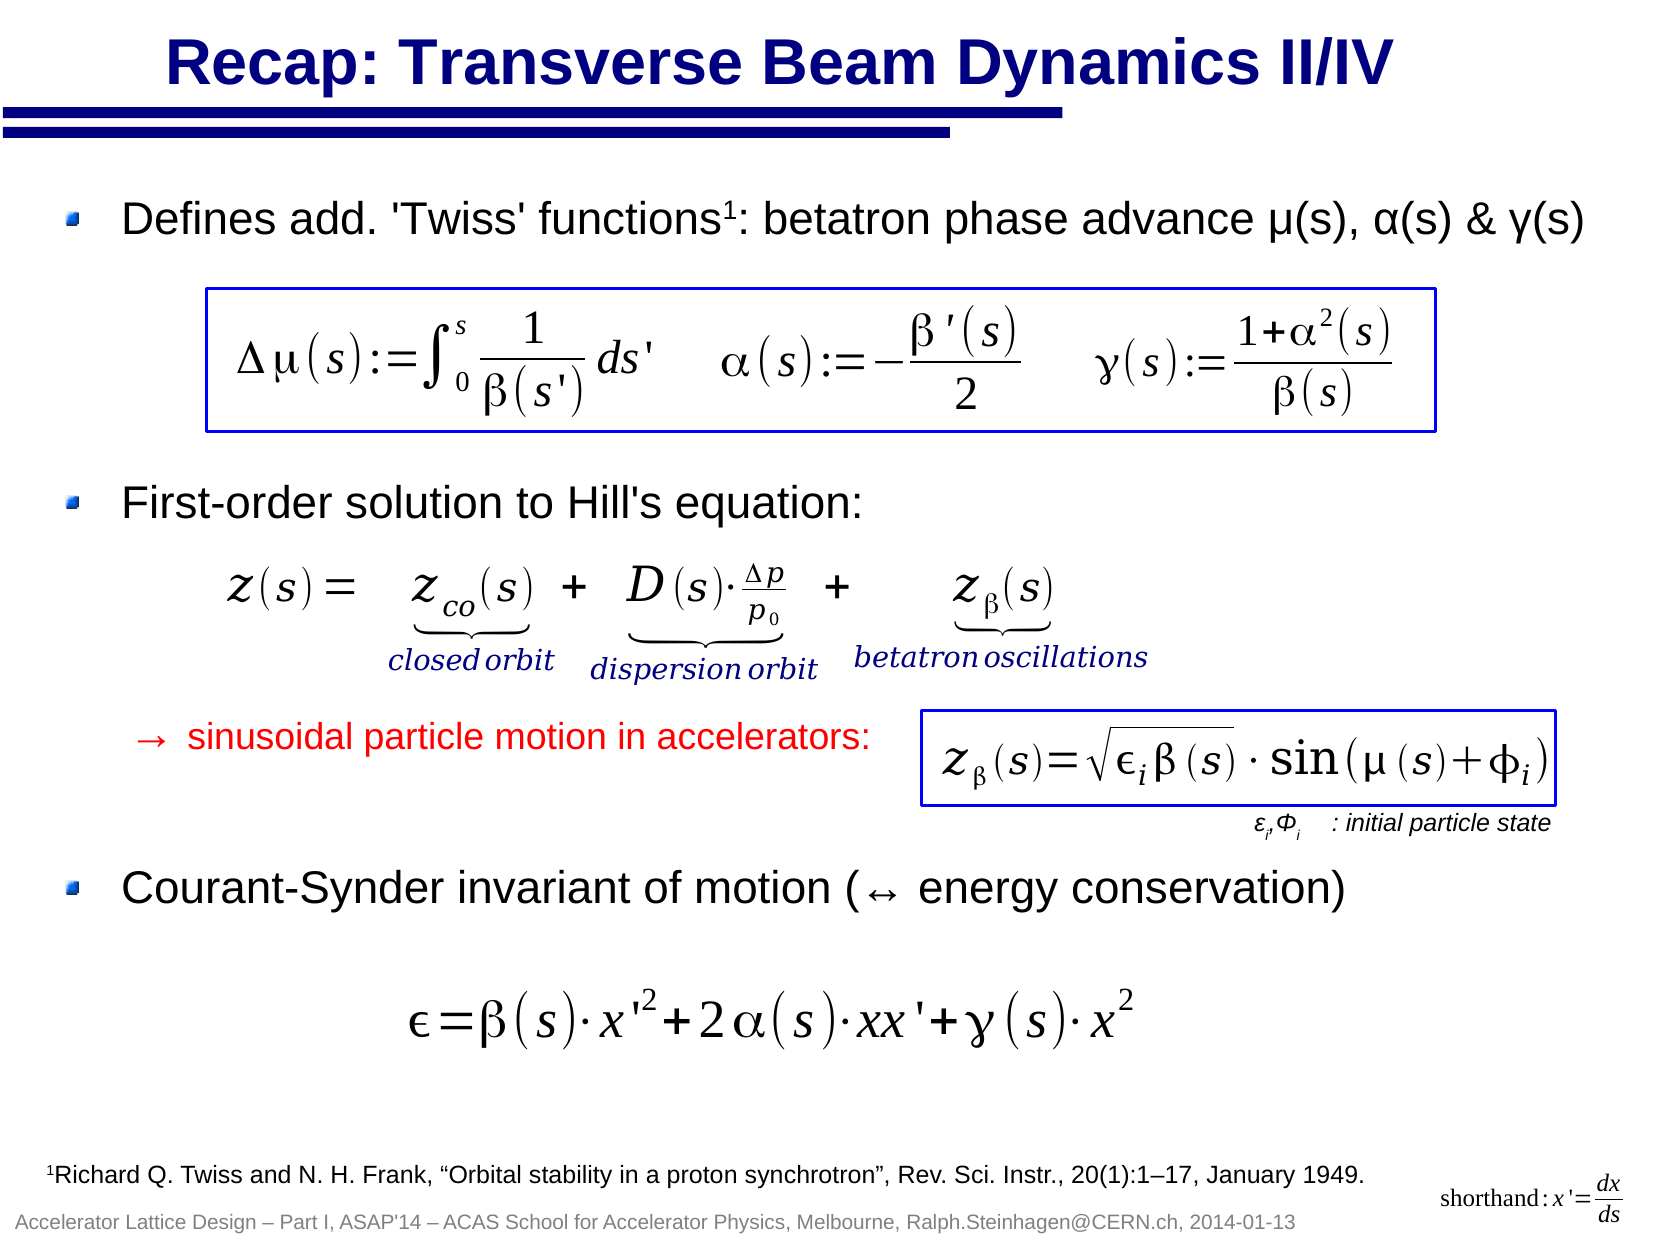

# Recap: Transverse Beam Dynamics II/IV
Defines add. 'Twiss' functions1: betatron phase advance μ(s), α(s) & γ(s)
First-order solution to Hill's equation:
 → sinusoidal particle motion in accelerators:
Courant-Synder invariant of motion (↔ energy conservation)
εi,Φi : initial particle state
1Richard Q. Twiss and N. H. Frank, “Orbital stability in a proton synchrotron”, Rev. Sci. Instr., 20(1):1–17, January 1949.